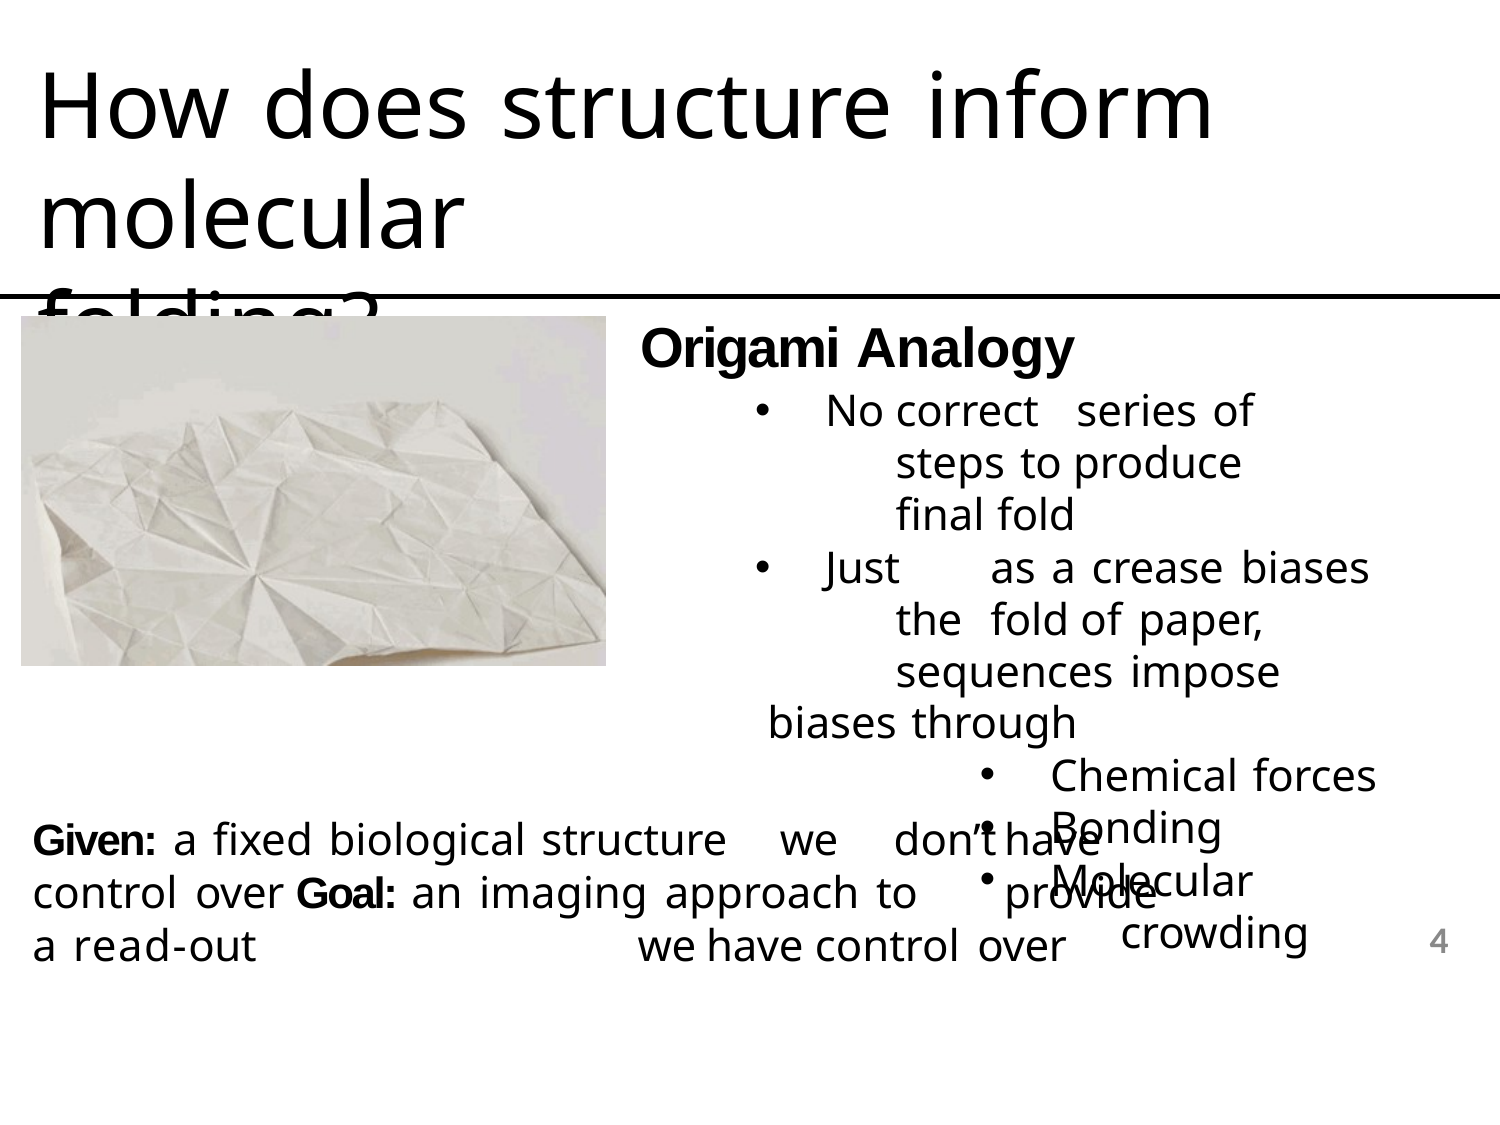

# How does structure inform molecular	folding?
Origami Analogy
No	correct	series of steps to produce	final fold
Just	as a crease	biases the	fold of paper, sequences impose
biases through
Chemical forces
Bonding
Molecular crowding
Given: a fixed biological structure	we	don’t	have	control over Goal: an imaging approach to	provide	a read-out	we	have control over
4